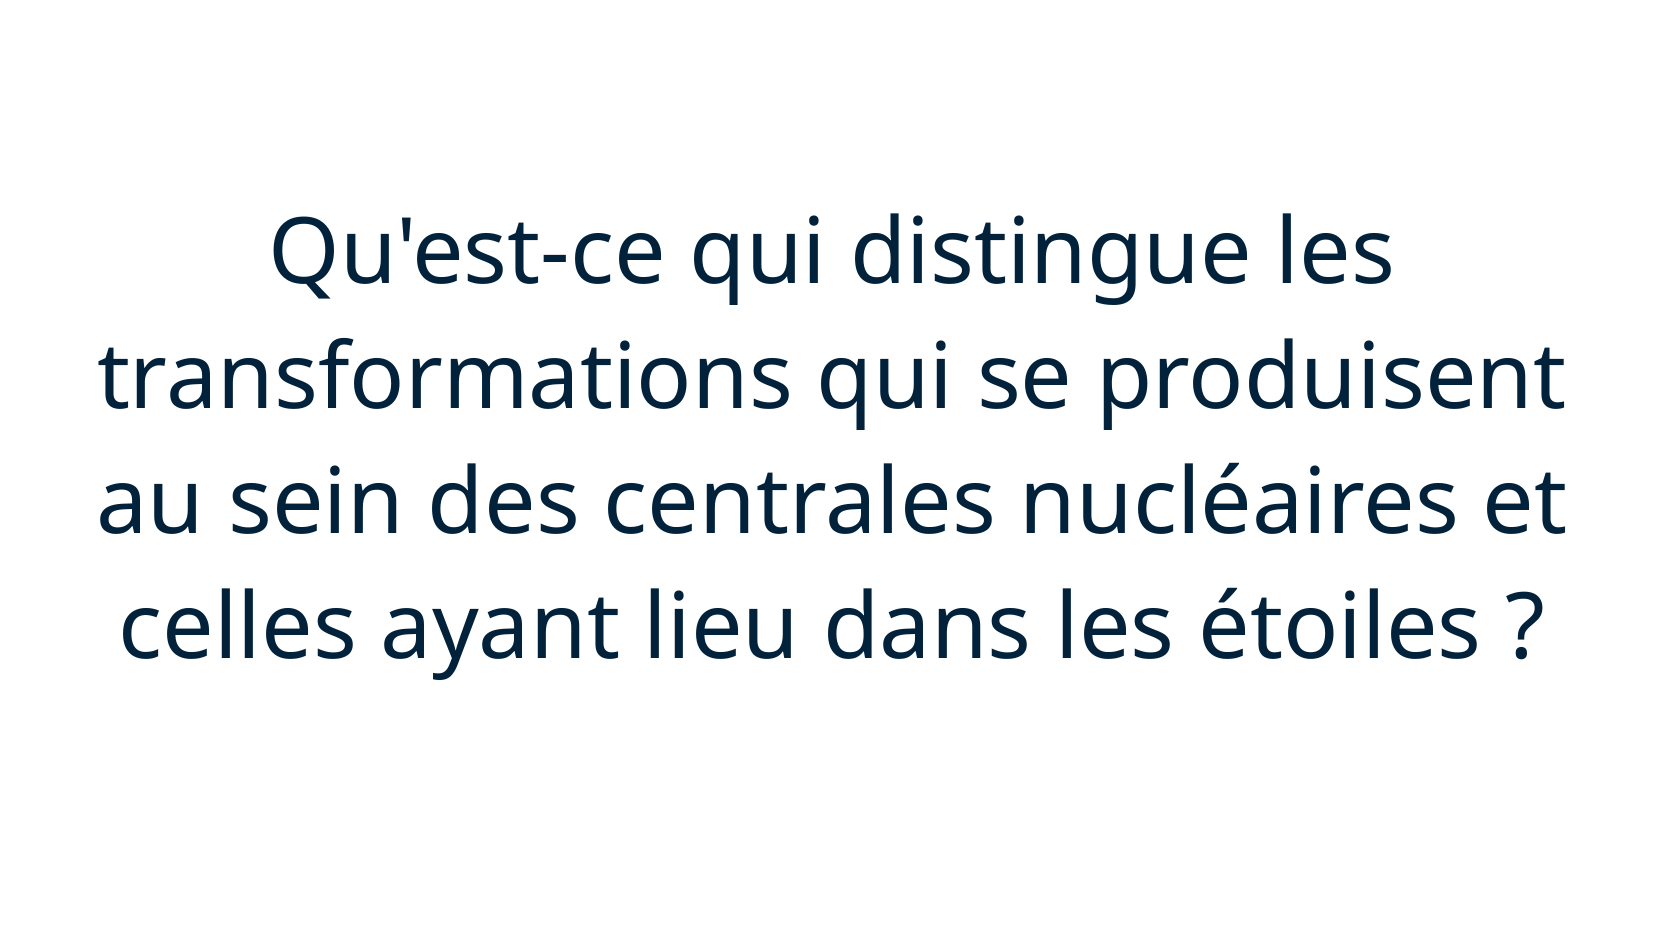

# Qu'est-ce qui distingue les transformations qui se produisent au sein des centrales nucléaires et celles ayant lieu dans les étoiles ?